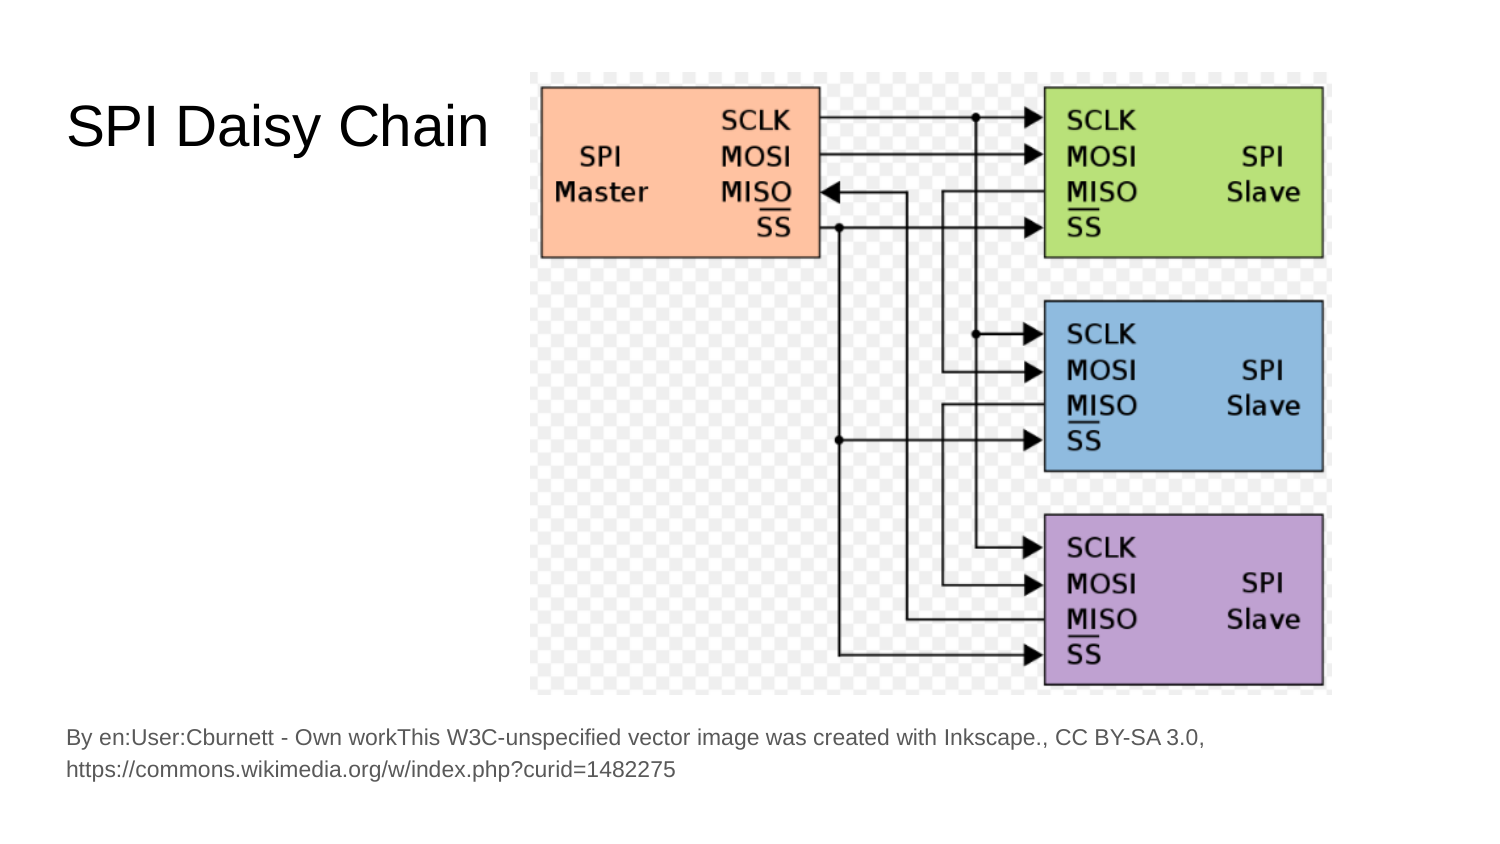

# SPI Daisy Chain
By en:User:Cburnett - Own workThis W3C-unspecified vector image was created with Inkscape., CC BY-SA 3.0, https://commons.wikimedia.org/w/index.php?curid=1482275